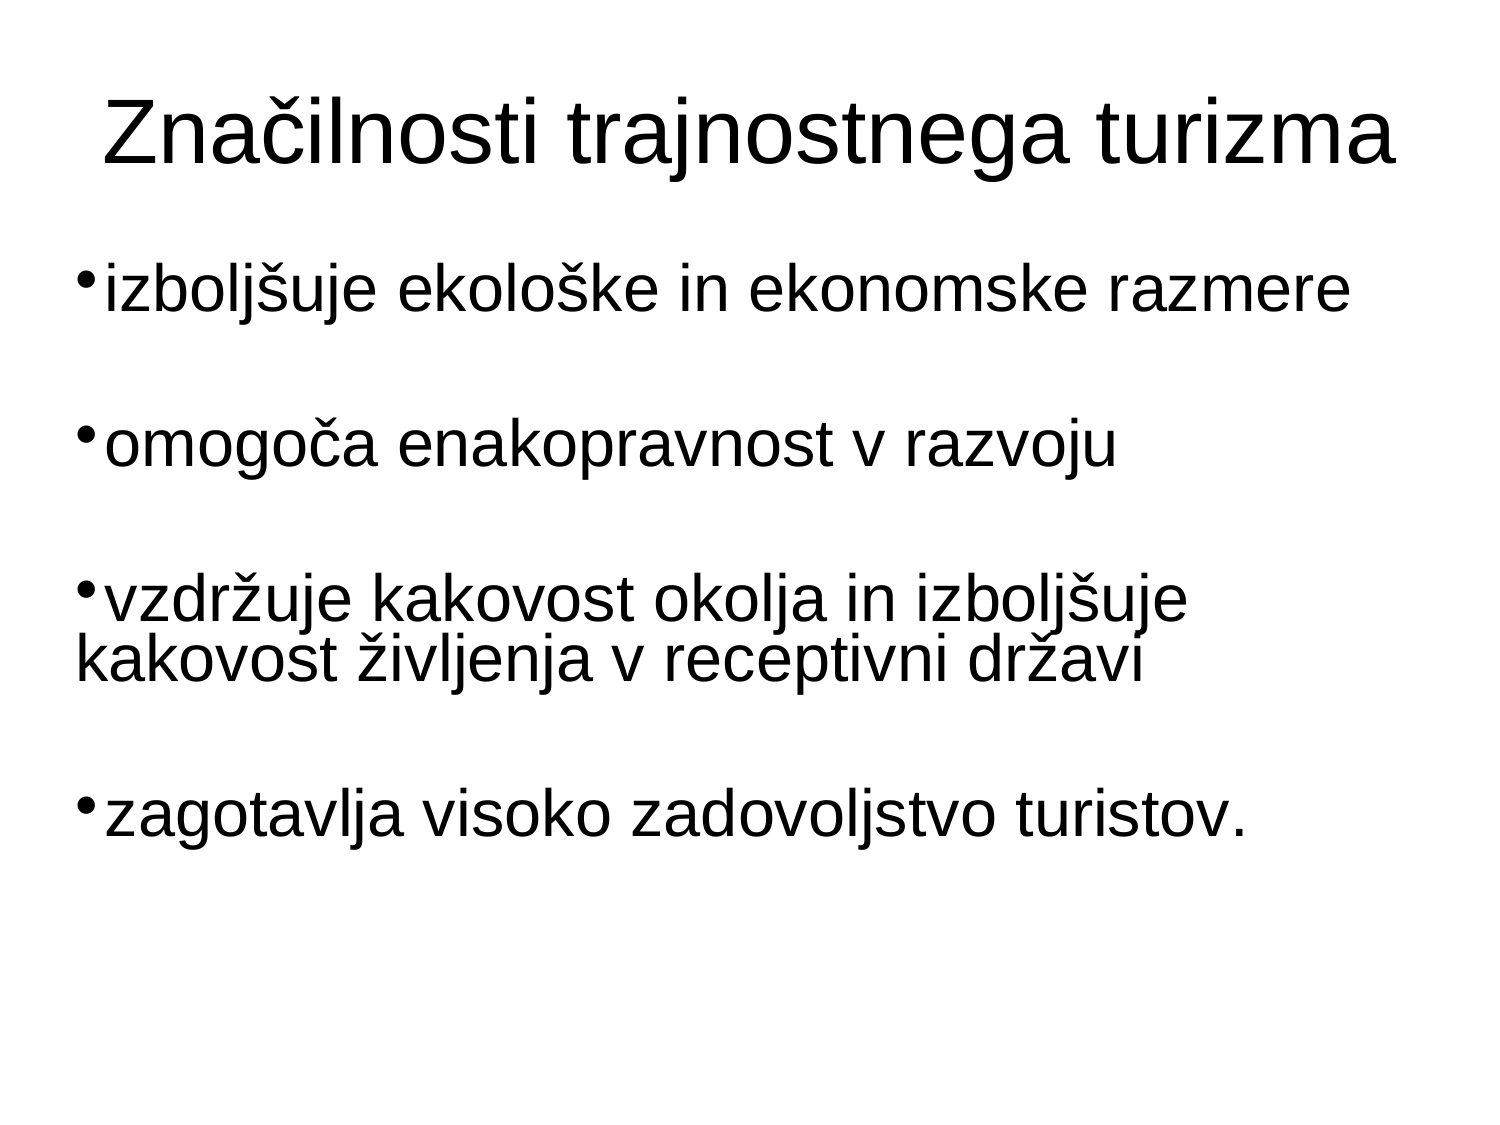

# Značilnosti trajnostnega turizma
izboljšuje ekološke in ekonomske razmere
omogoča enakopravnost v razvoju
vzdržuje kakovost okolja in izboljšuje kakovost življenja v receptivni državi
zagotavlja visoko zadovoljstvo turistov.